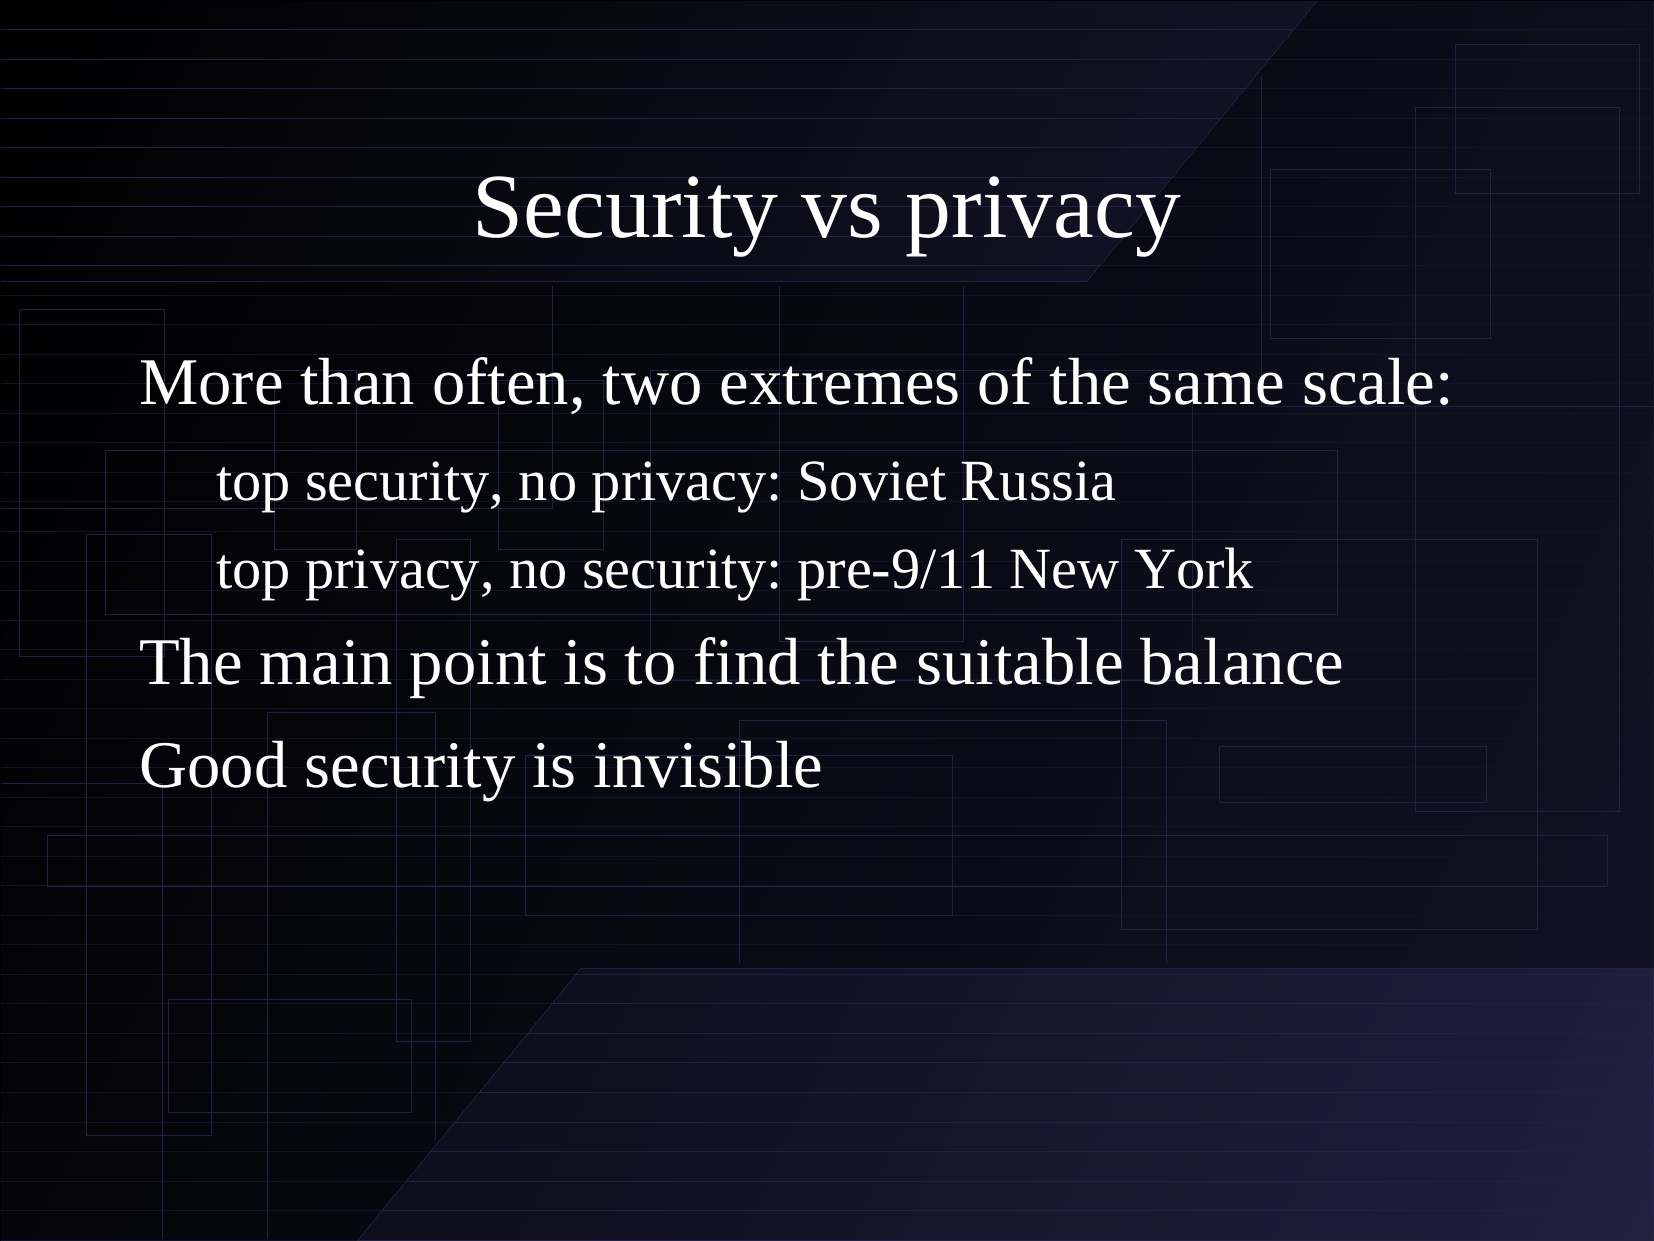

# Security vs privacy
More than often, two extremes of the same scale:
top security, no privacy: Soviet Russia
top privacy, no security: pre-9/11 New York
The main point is to find the suitable balance
Good security is invisible